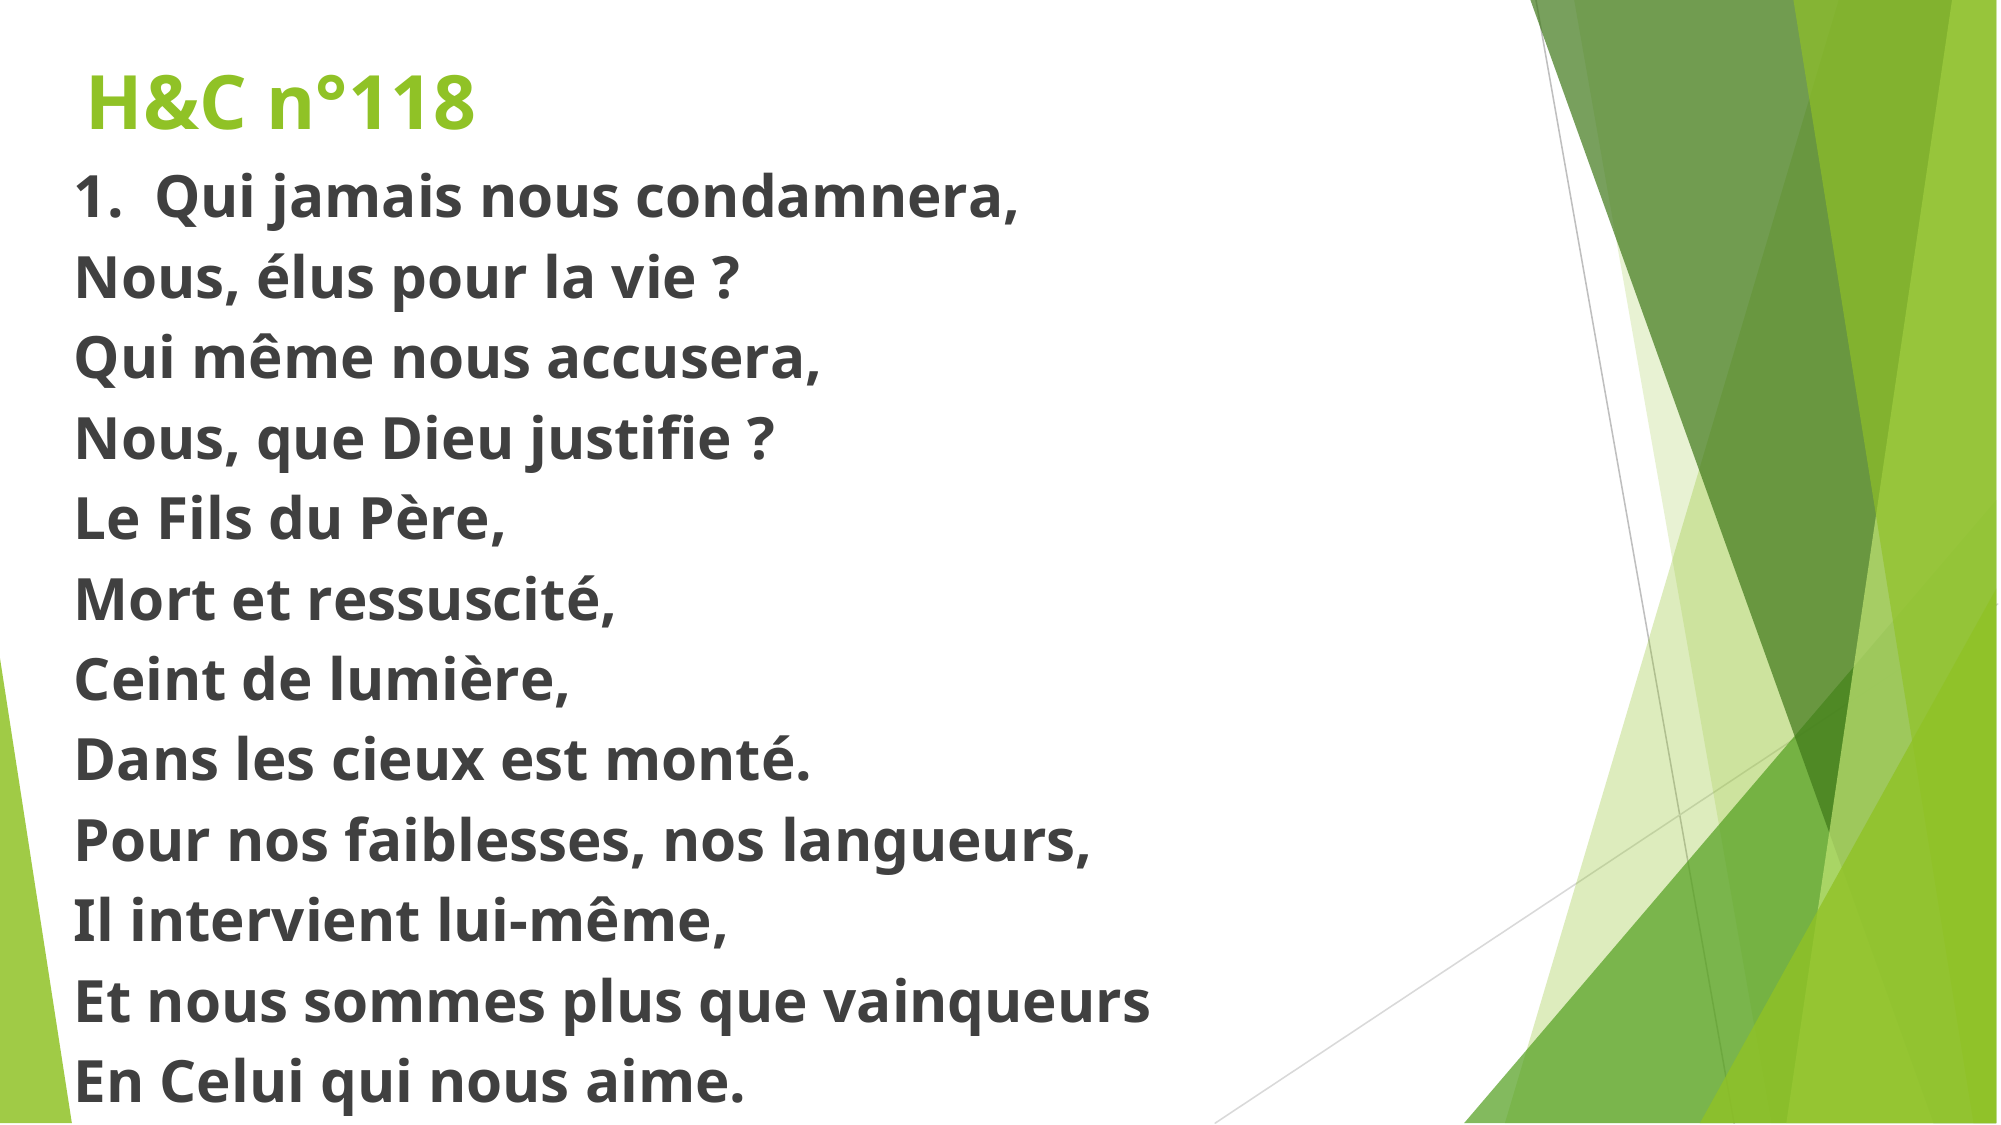

H&C n°118
1. Qui jamais nous condamnera,
Nous, élus pour la vie ?
Qui même nous accusera,
Nous, que Dieu justifie ?
Le Fils du Père,
Mort et ressuscité,
Ceint de lumière,
Dans les cieux est monté.
Pour nos faiblesses, nos langueurs,
Il intervient lui-même,
Et nous sommes plus que vainqueurs
En Celui qui nous aime.